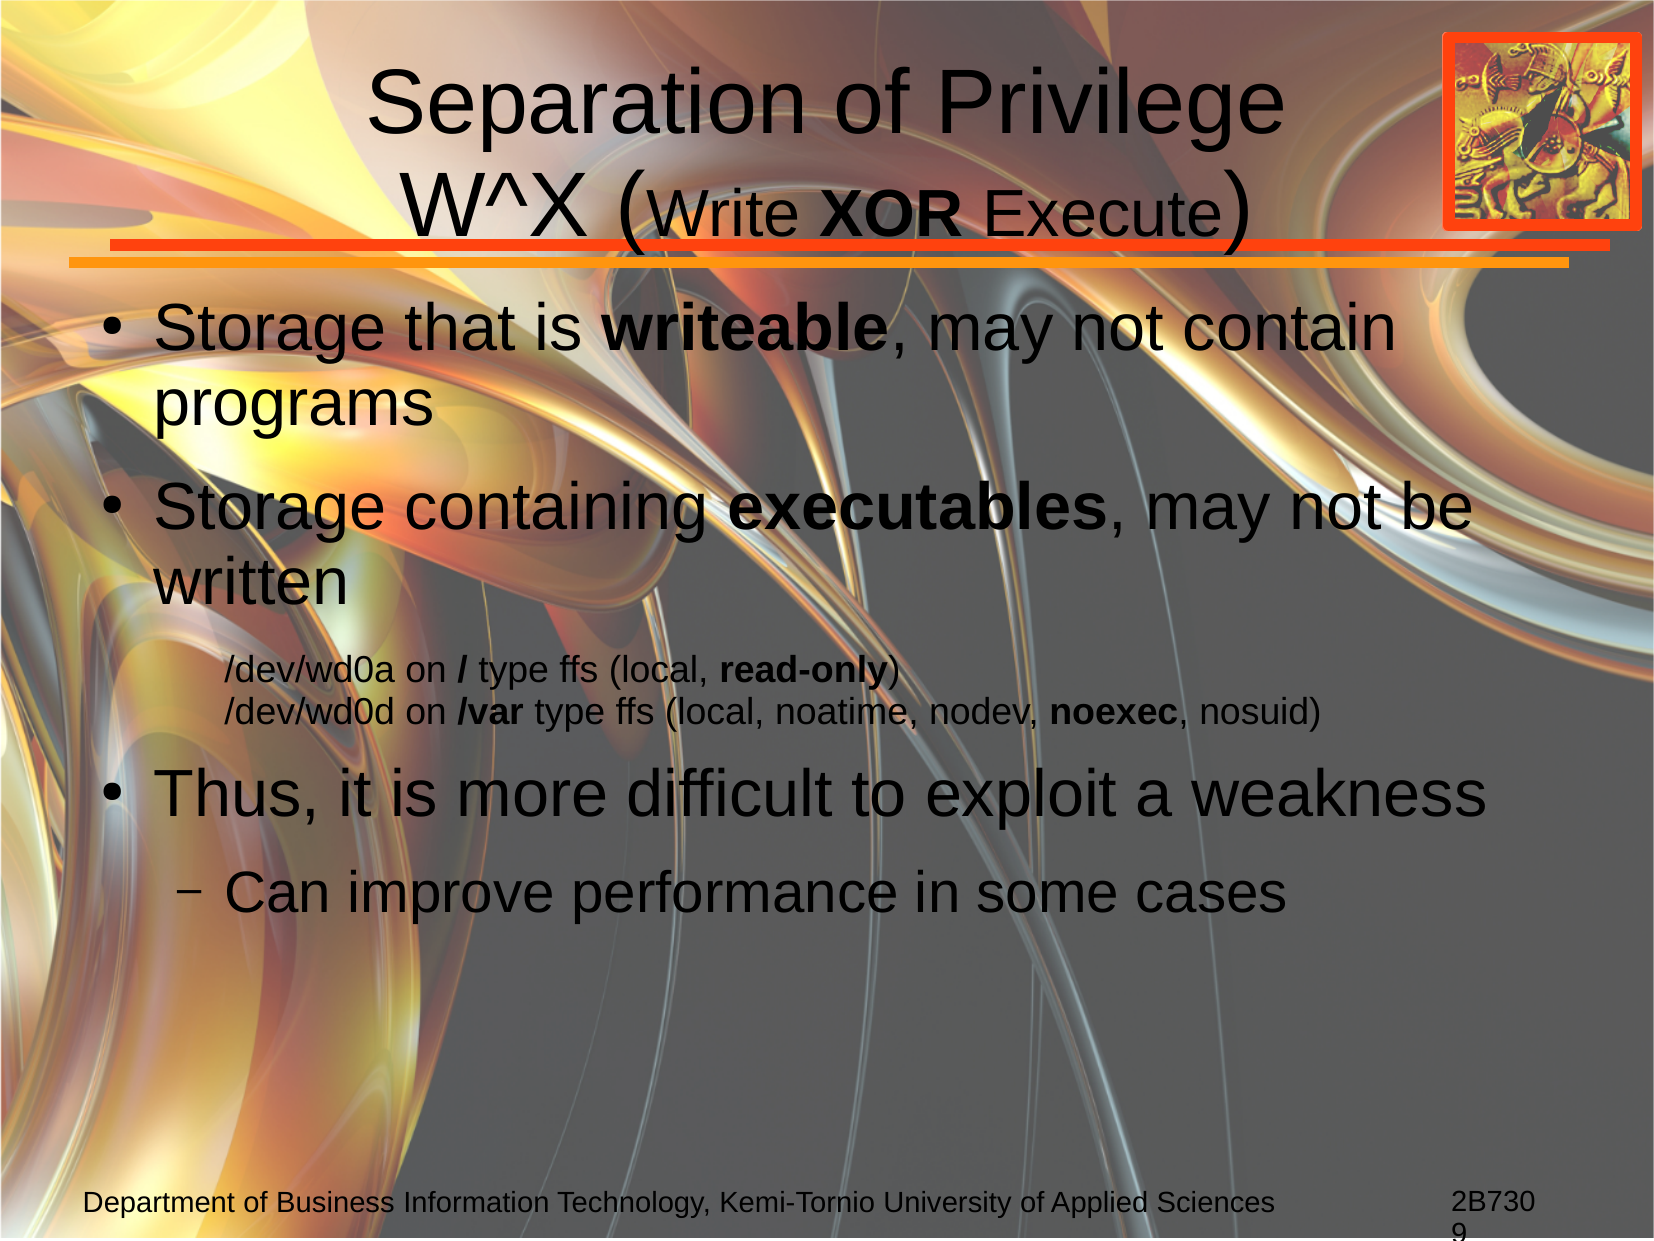

# Separation of Privilege W^X (Write XOR Execute)
Storage that is writeable, may not contain programs
Storage containing executables, may not be written
/dev/wd0a on / type ffs (local, read-only)
/dev/wd0d on /var type ffs (local, noatime, nodev, noexec, nosuid)
Thus, it is more difficult to exploit a weakness
Can improve performance in some cases